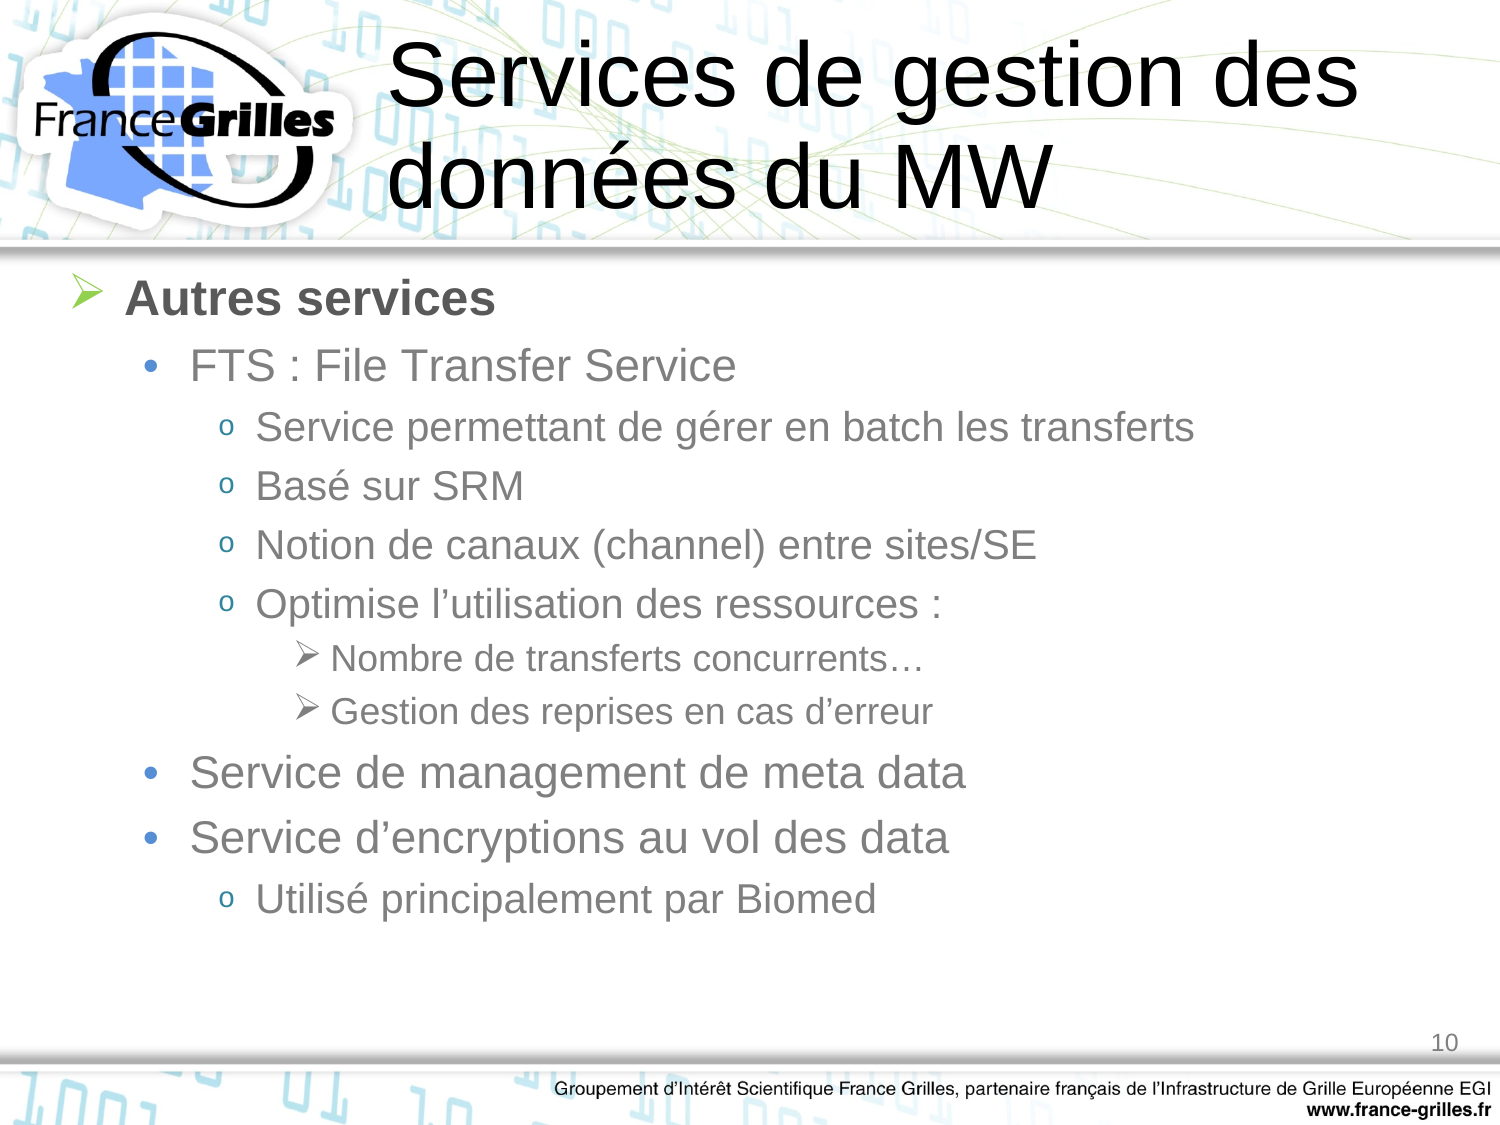

# Services de gestion des données du MW
Autres services
FTS : File Transfer Service
Service permettant de gérer en batch les transferts
Basé sur SRM
Notion de canaux (channel) entre sites/SE
Optimise l’utilisation des ressources :
Nombre de transferts concurrents…
Gestion des reprises en cas d’erreur
Service de management de meta data
Service d’encryptions au vol des data
Utilisé principalement par Biomed
10